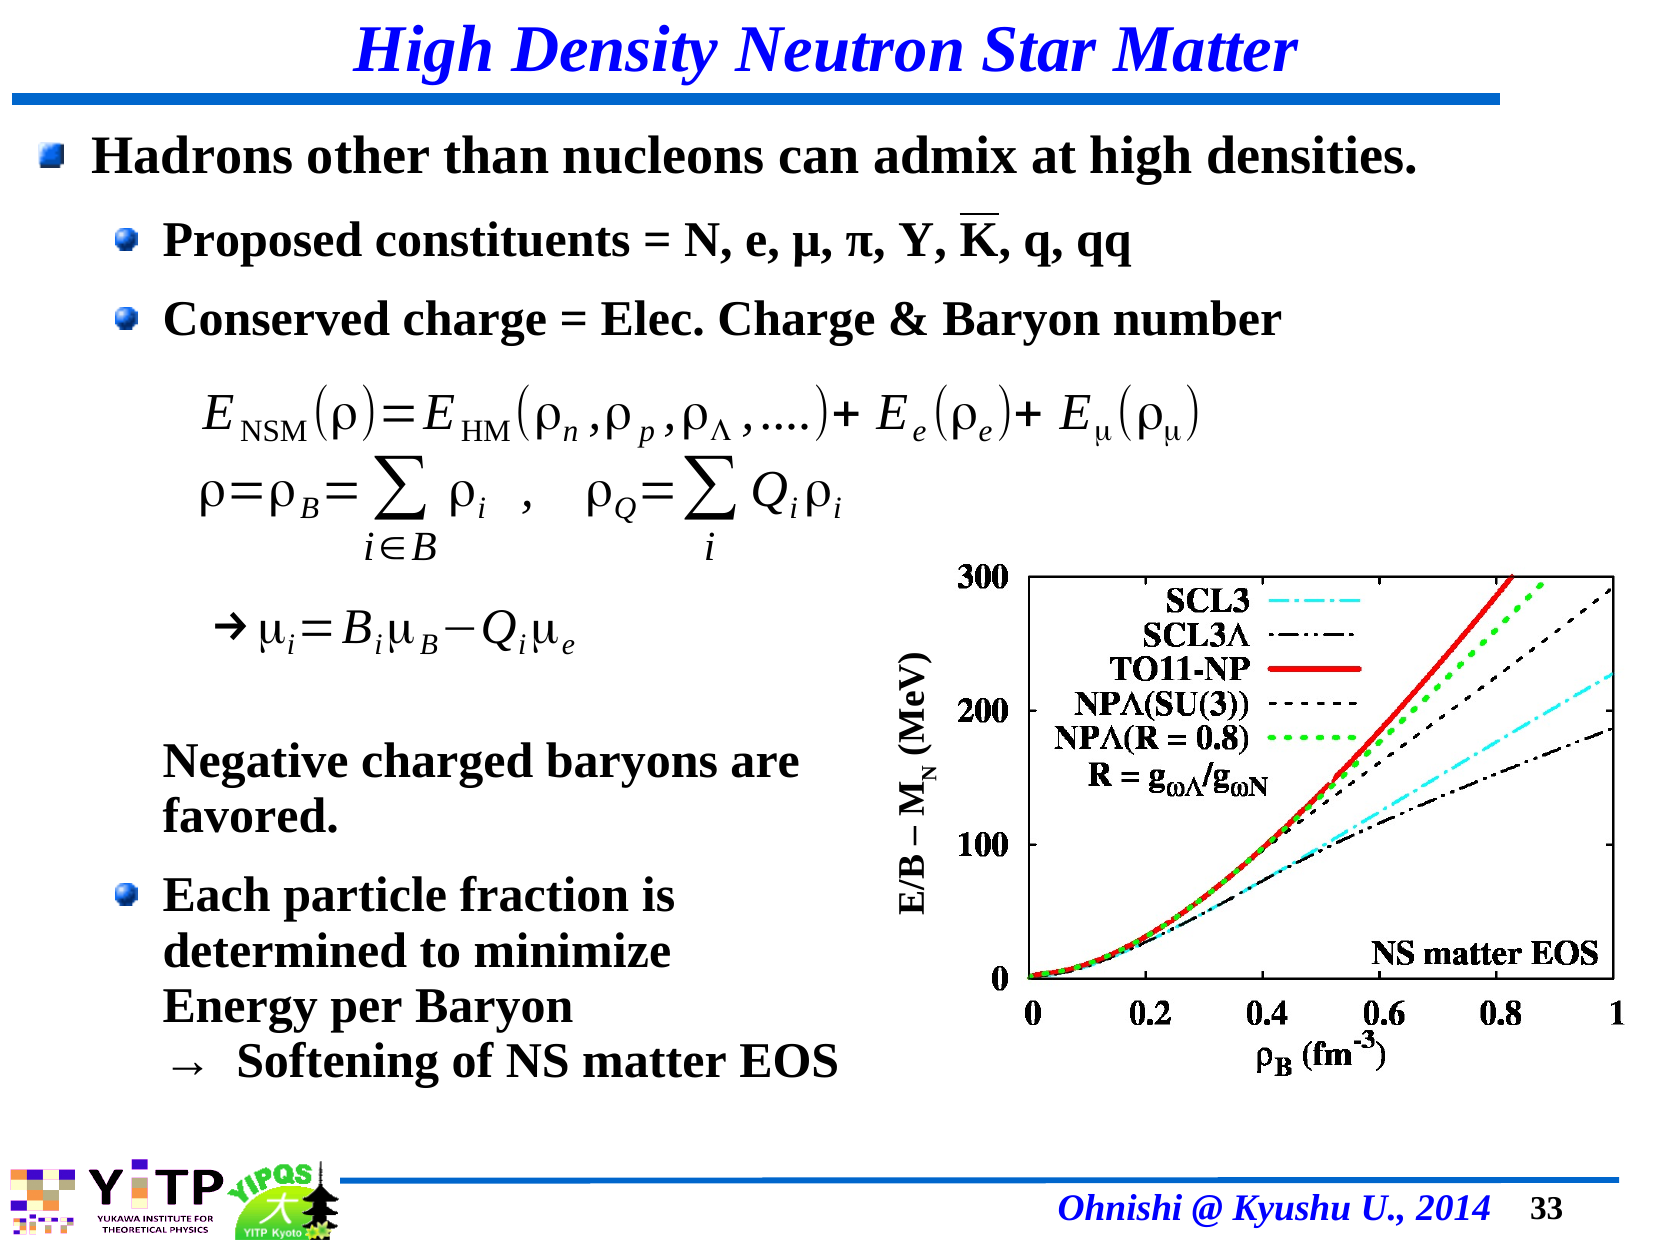

# High Density Neutron Star Matter
Hadrons other than nucleons can admix at high densities.
Proposed constituents = N, e, μ, π, Y, K, q, qq
Conserved charge = Elec. Charge & Baryon number
Negative charged baryons are
favored.
Each particle fraction is
determined to minimize
Energy per Baryon
→	Softening of NS matter EOS
E/B – MN (MeV)